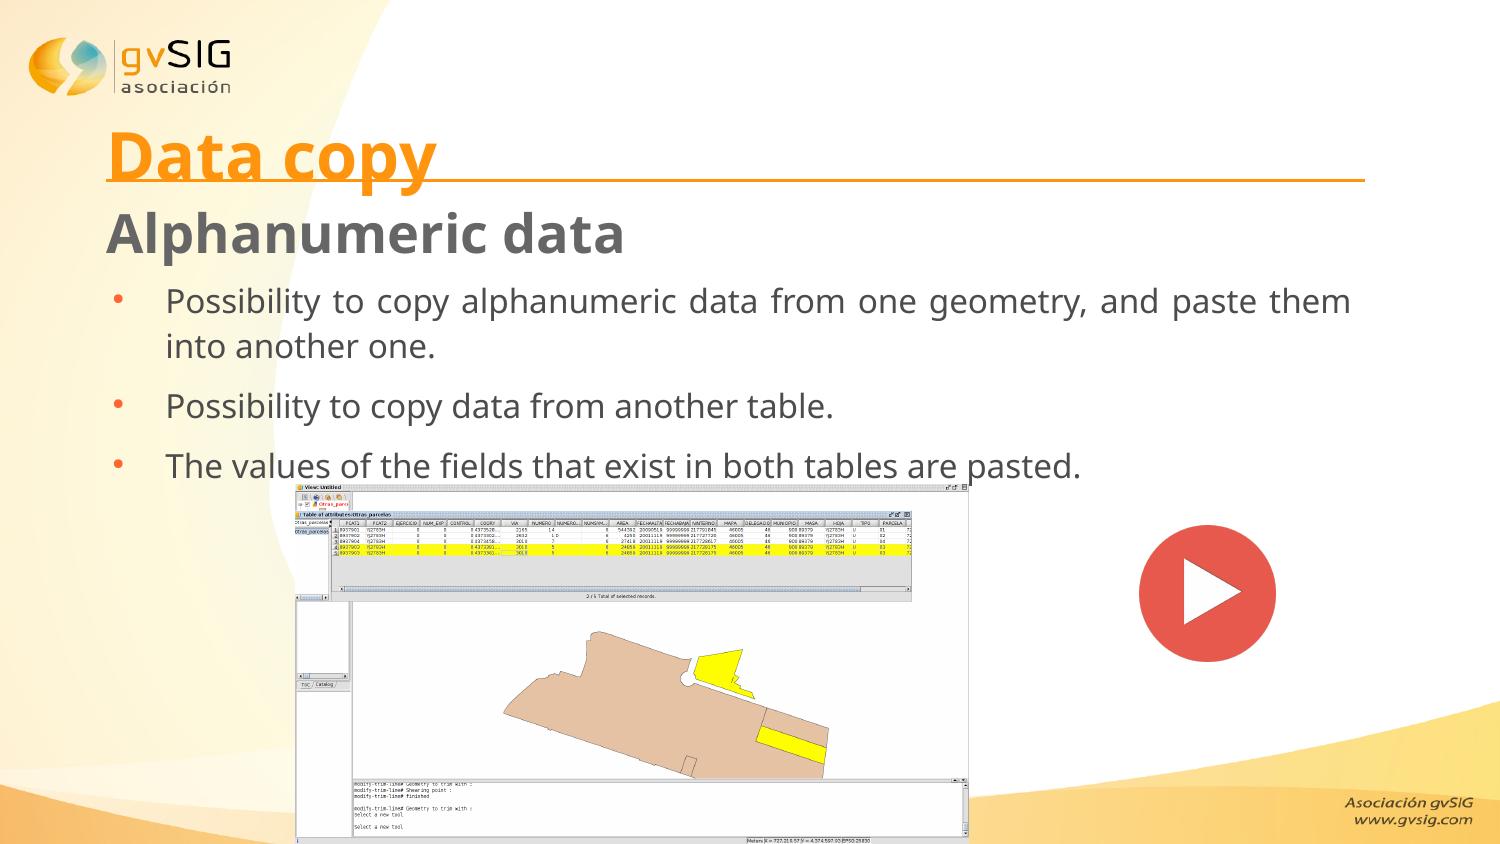

# Data copy
Alphanumeric data
Possibility to copy alphanumeric data from one geometry, and paste them into another one.
Possibility to copy data from another table.
The values of the fields that exist in both tables are pasted.